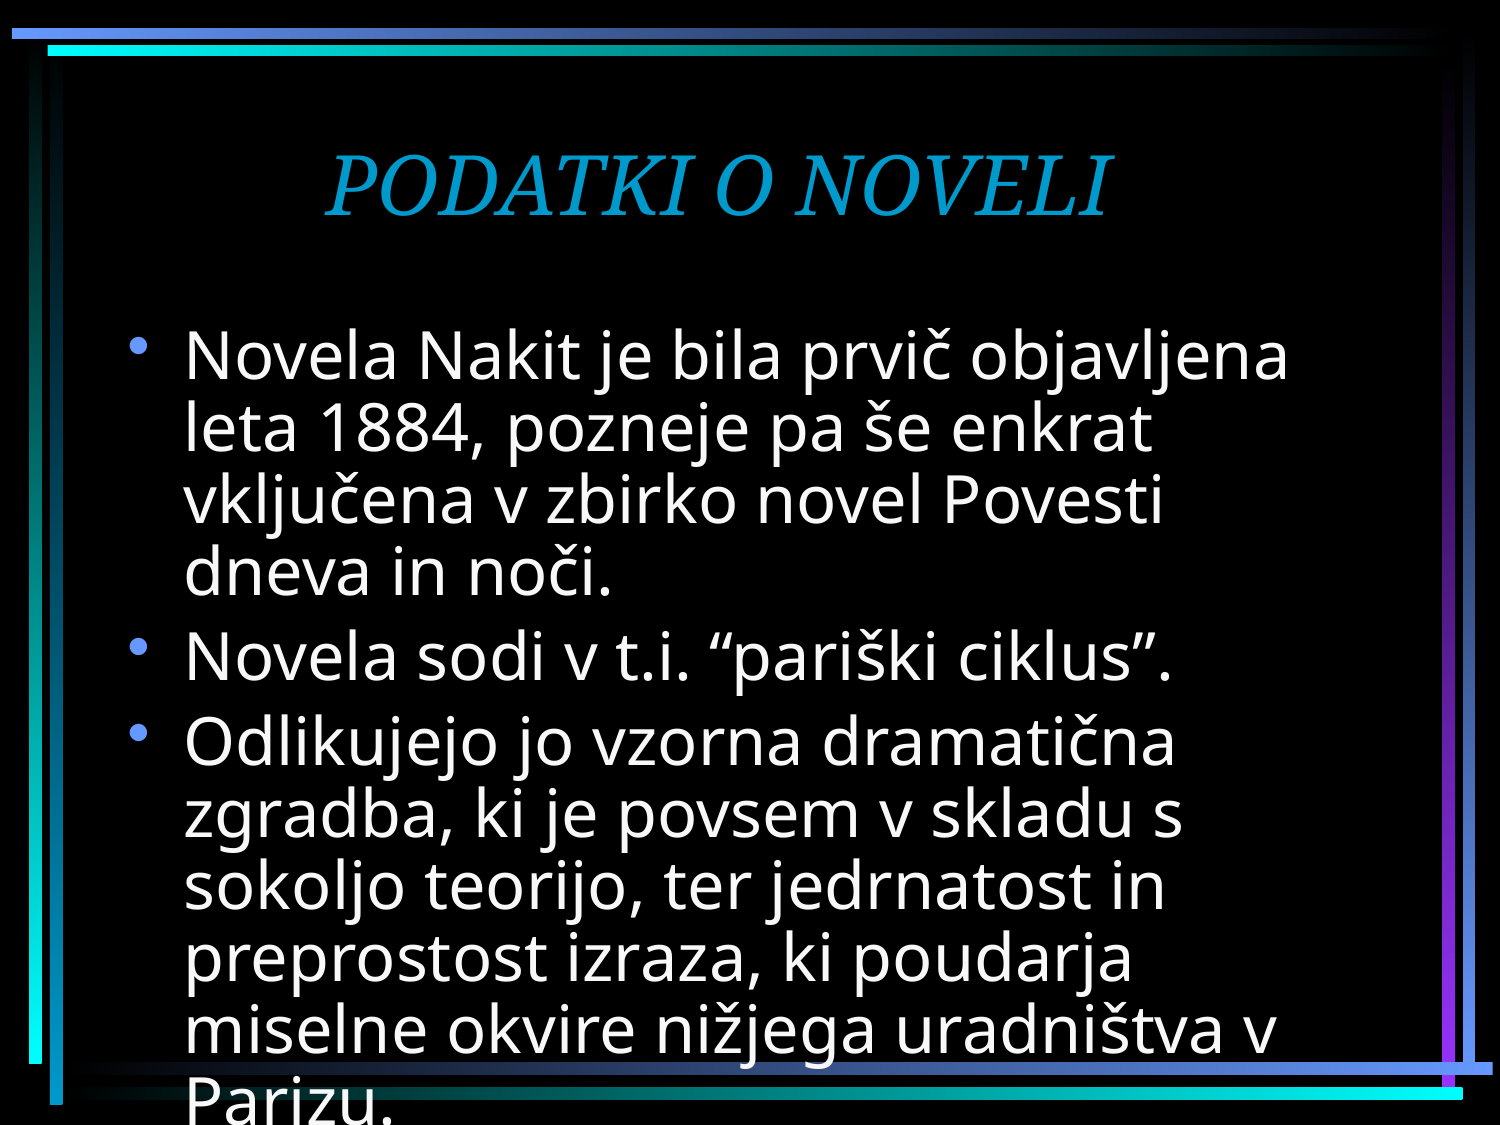

# PODATKI O NOVELI
Novela Nakit je bila prvič objavljena leta 1884, pozneje pa še enkrat vključena v zbirko novel Povesti dneva in noči.
Novela sodi v t.i. “pariški ciklus”.
Odlikujejo jo vzorna dramatična zgradba, ki je povsem v skladu s sokoljo teorijo, ter jedrnatost in preprostost izraza, ki poudarja miselne okvire nižjega uradništva v Parizu.